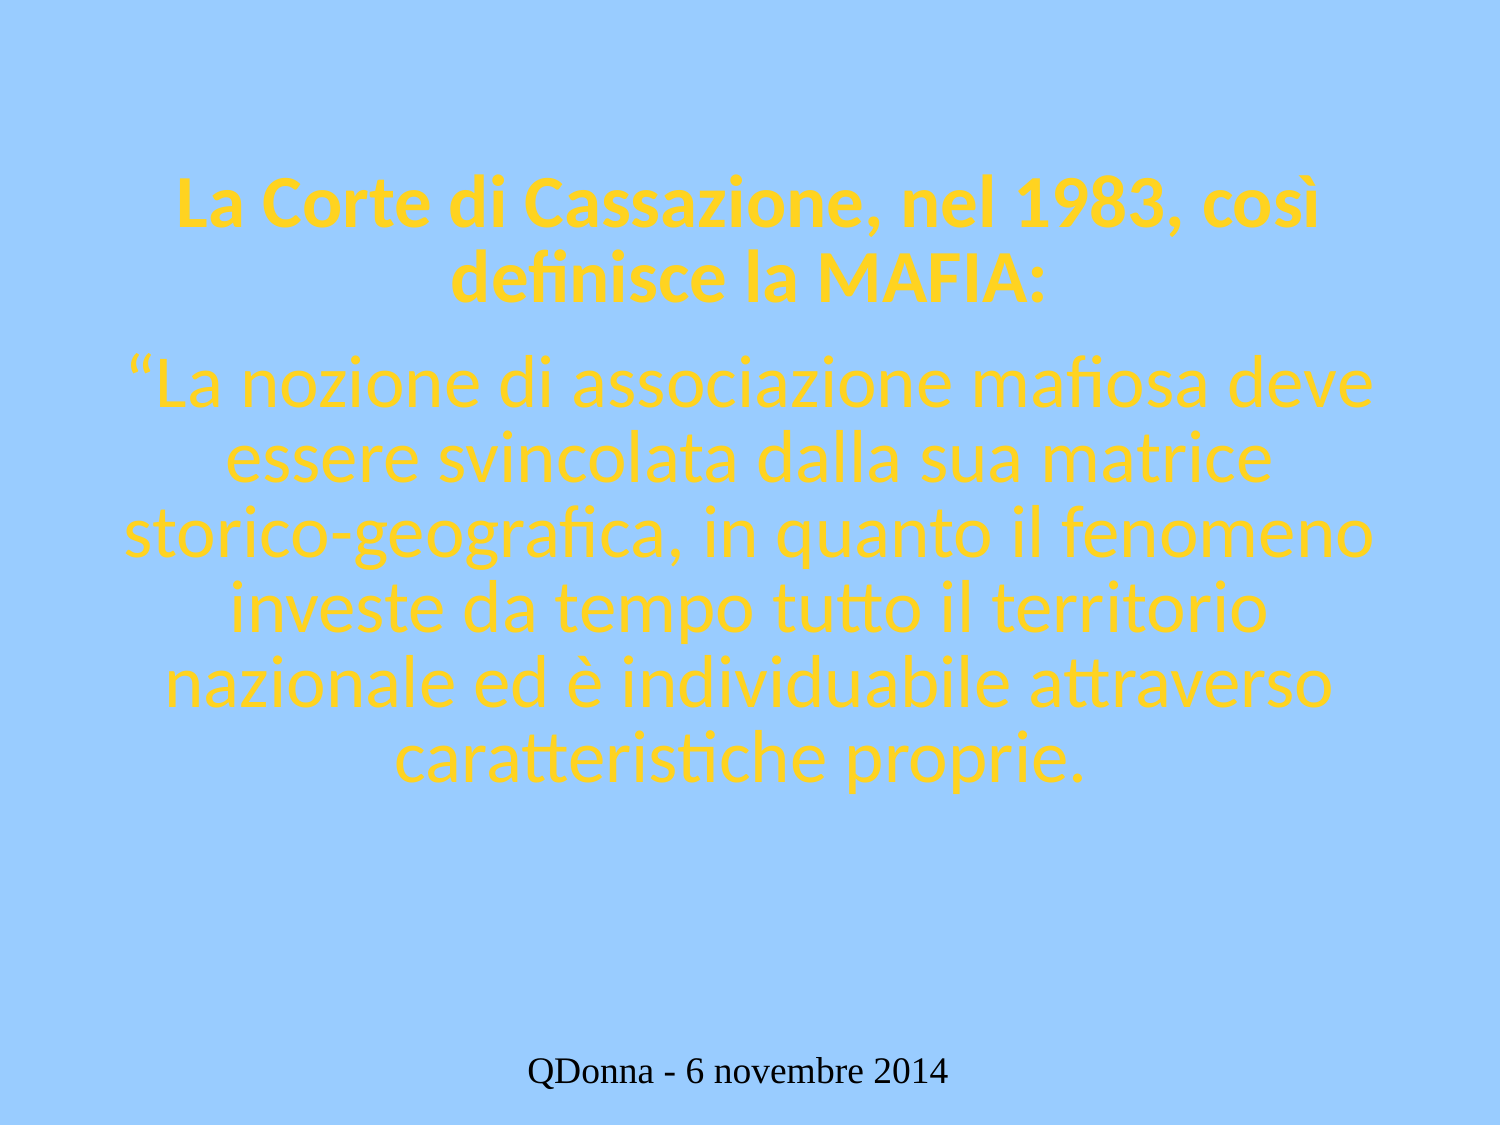

# La Corte di Cassazione, nel 1983, così definisce la MAFIA:
“La nozione di associazione mafiosa deve essere svincolata dalla sua matrice storico-geografica, in quanto il fenomeno investe da tempo tutto il territorio nazionale ed è individuabile attraverso caratteristiche proprie.
QDonna - 6 novembre 2014